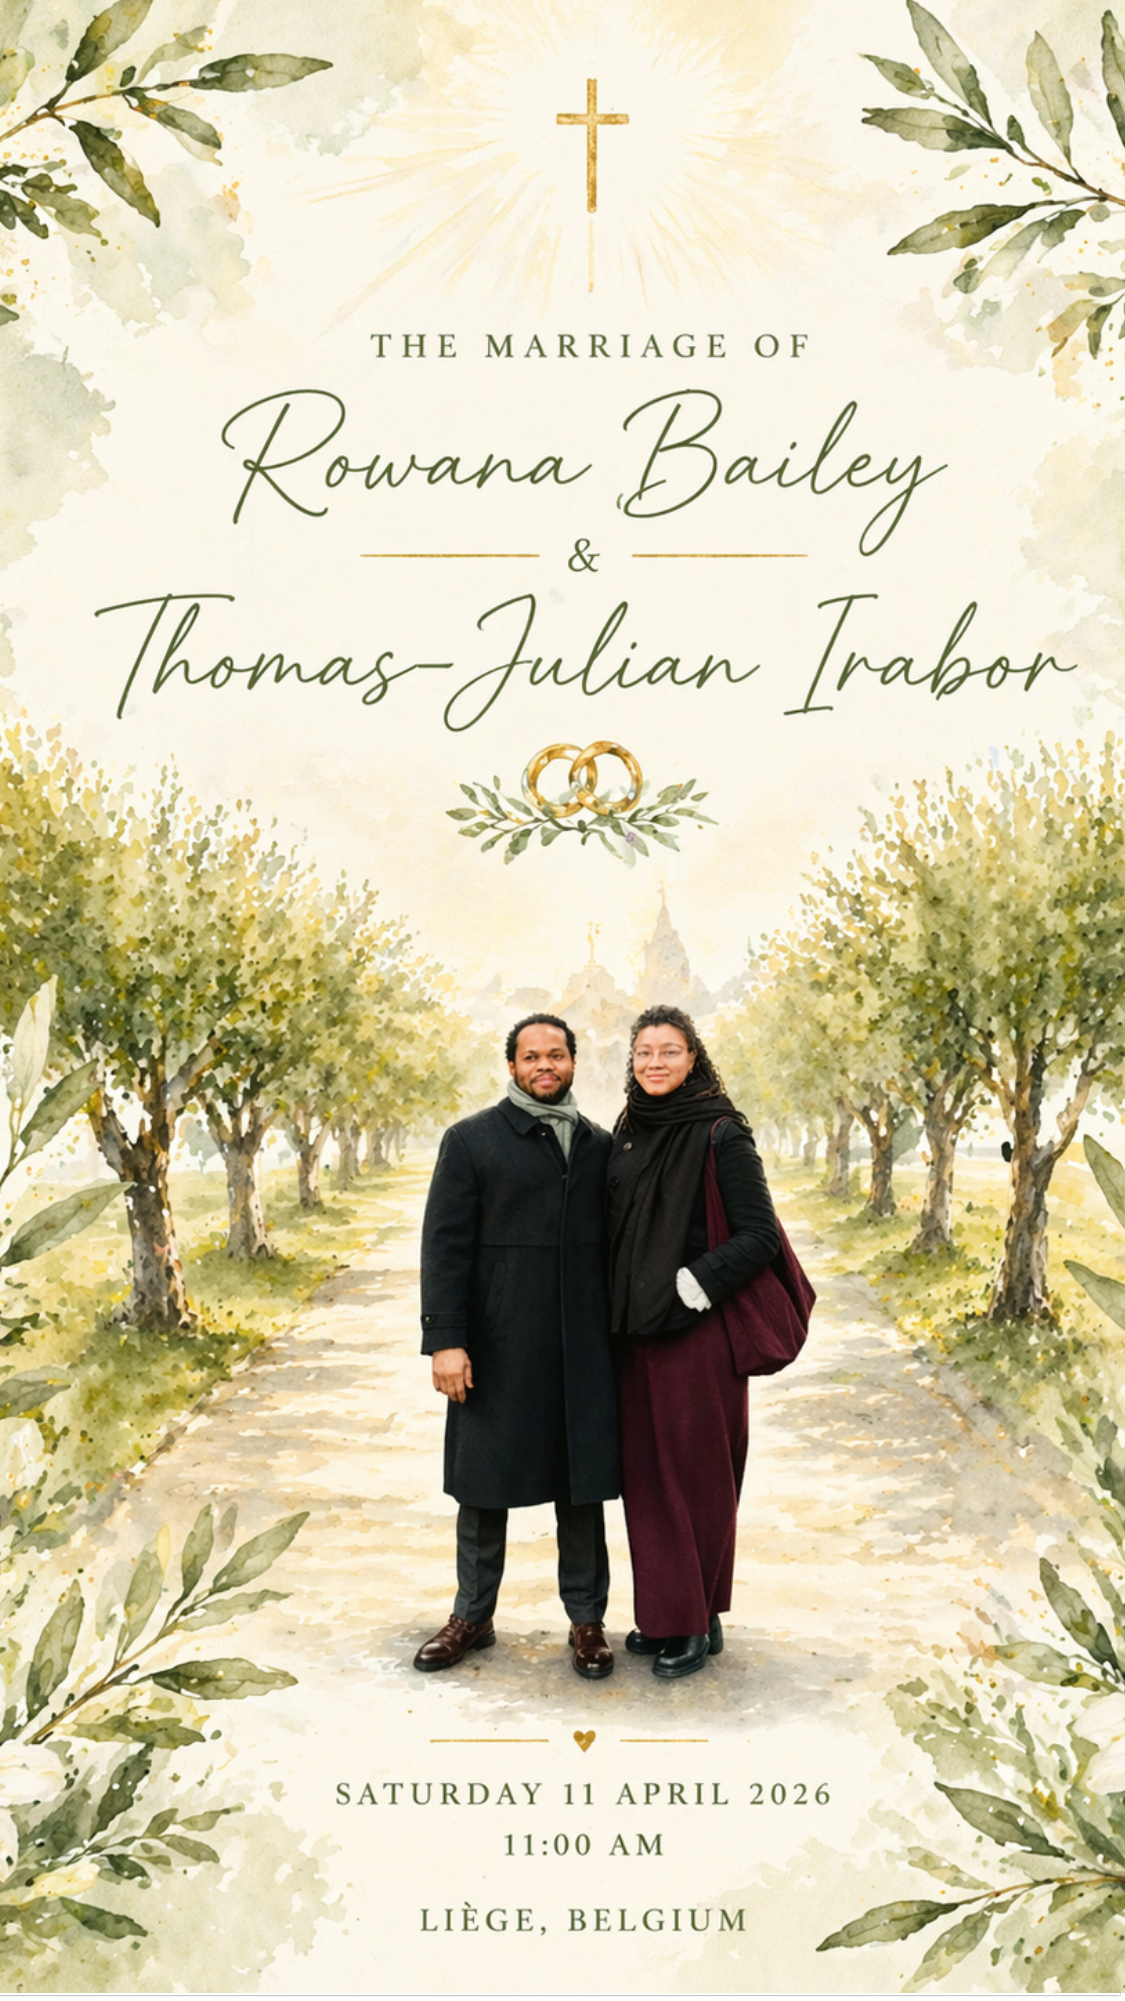

Celebration of Marriage
Rowana Bailey & Thomas-Julian Irabor
Cover
1/12